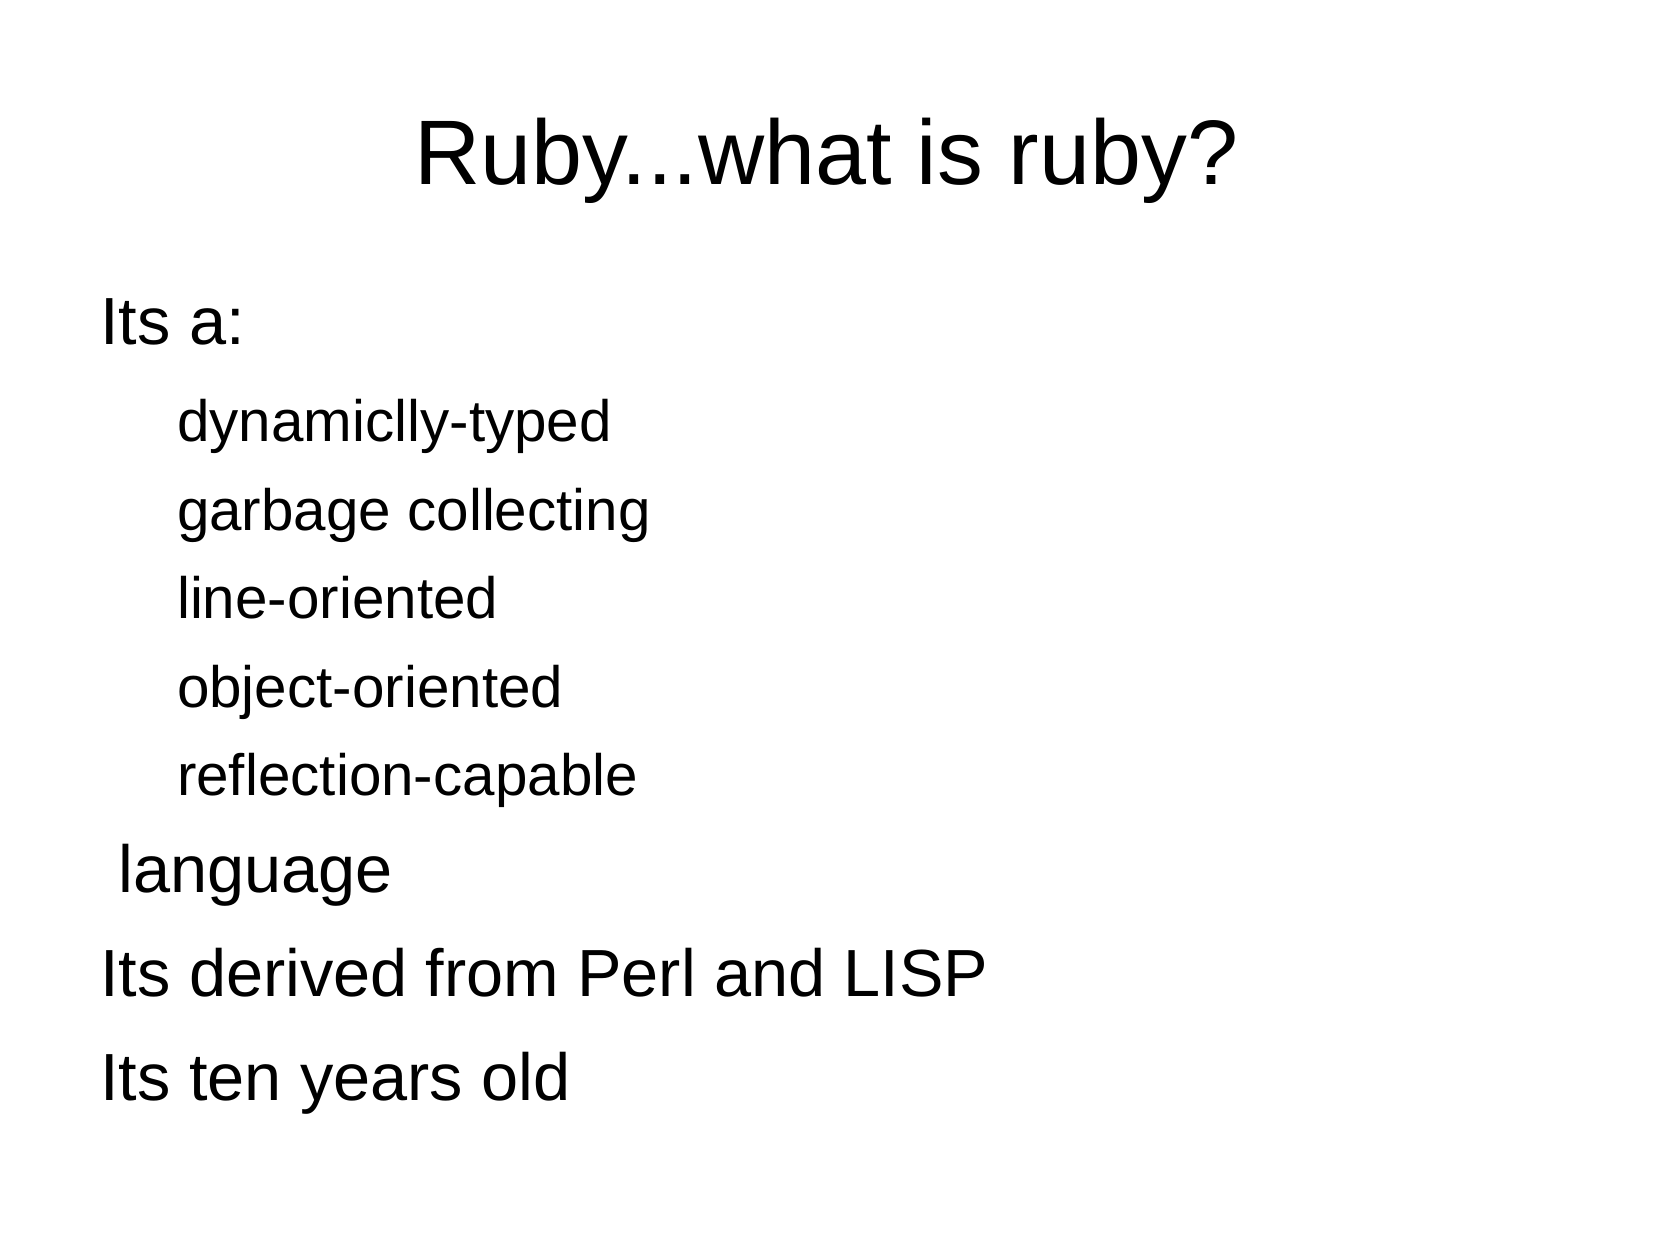

# Ruby...what is ruby?
Its a:
dynamiclly-typed
garbage collecting
line-oriented
object-oriented
reflection-capable
 language
Its derived from Perl and LISP
Its ten years old